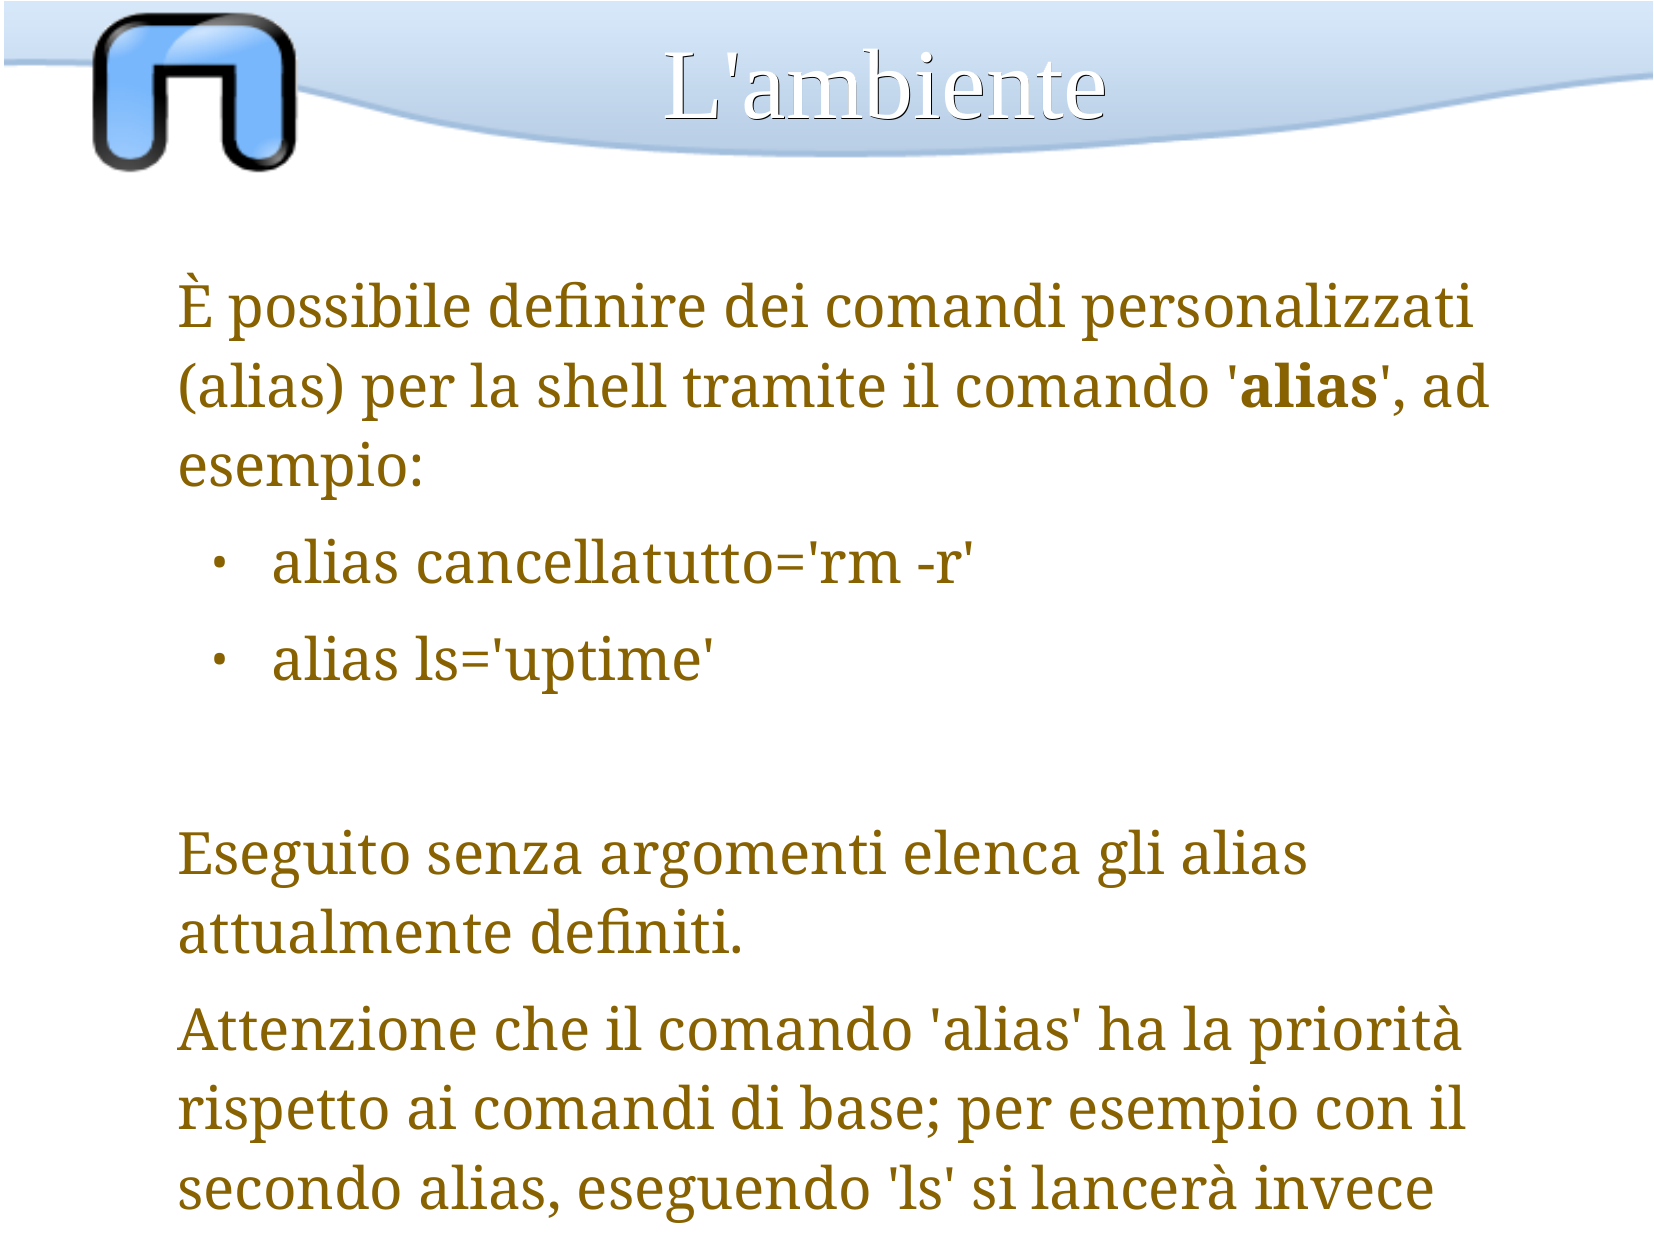

L'ambiente
# È possibile definire dei comandi personalizzati (alias) per la shell tramite il comando 'alias', ad esempio:
alias cancellatutto='rm -r'
alias ls='uptime'
Eseguito senza argomenti elenca gli alias attualmente definiti.
Attenzione che il comando 'alias' ha la priorità rispetto ai comandi di base; per esempio con il secondo alias, eseguendo 'ls' si lancerà invece 'uptime'.